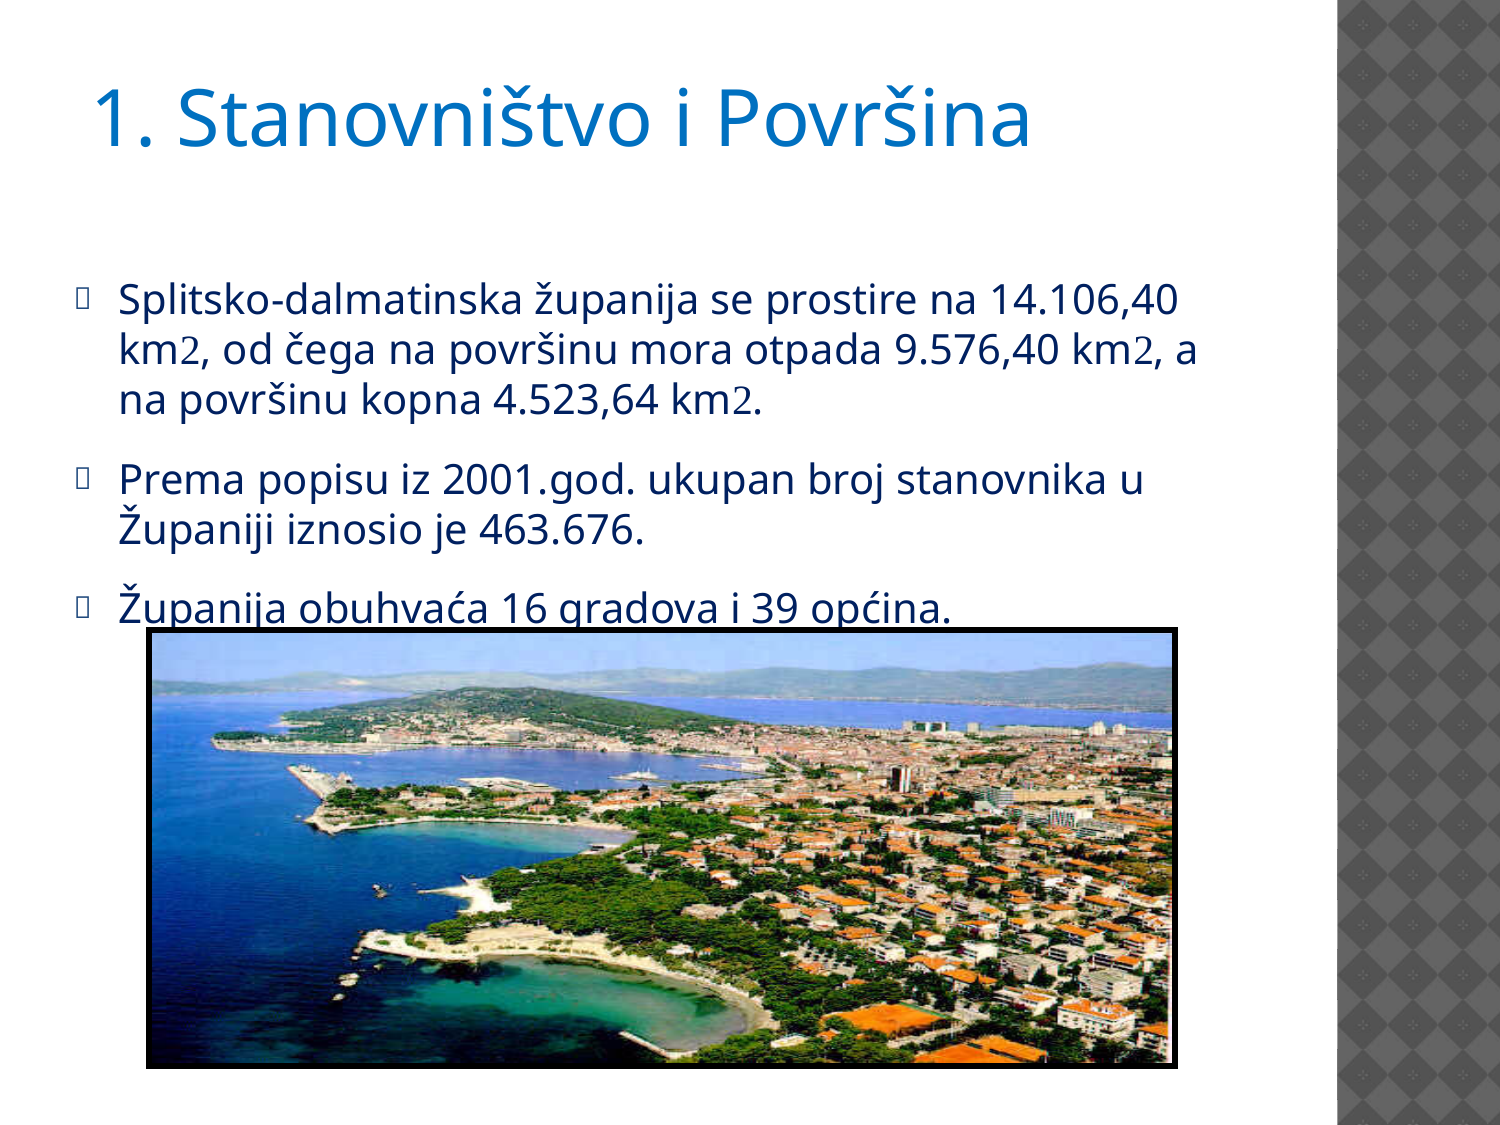

# 1. Stanovništvo i Površina
Splitsko-dalmatinska županija se prostire na 14.106,40 km, od čega na površinu mora otpada 9.576,40 km, a na površinu kopna 4.523,64 km.
Prema popisu iz 2001.god. ukupan broj stanovnika u Županiji iznosio je 463.676.
Županija obuhvaća 16 gradova i 39 općina.